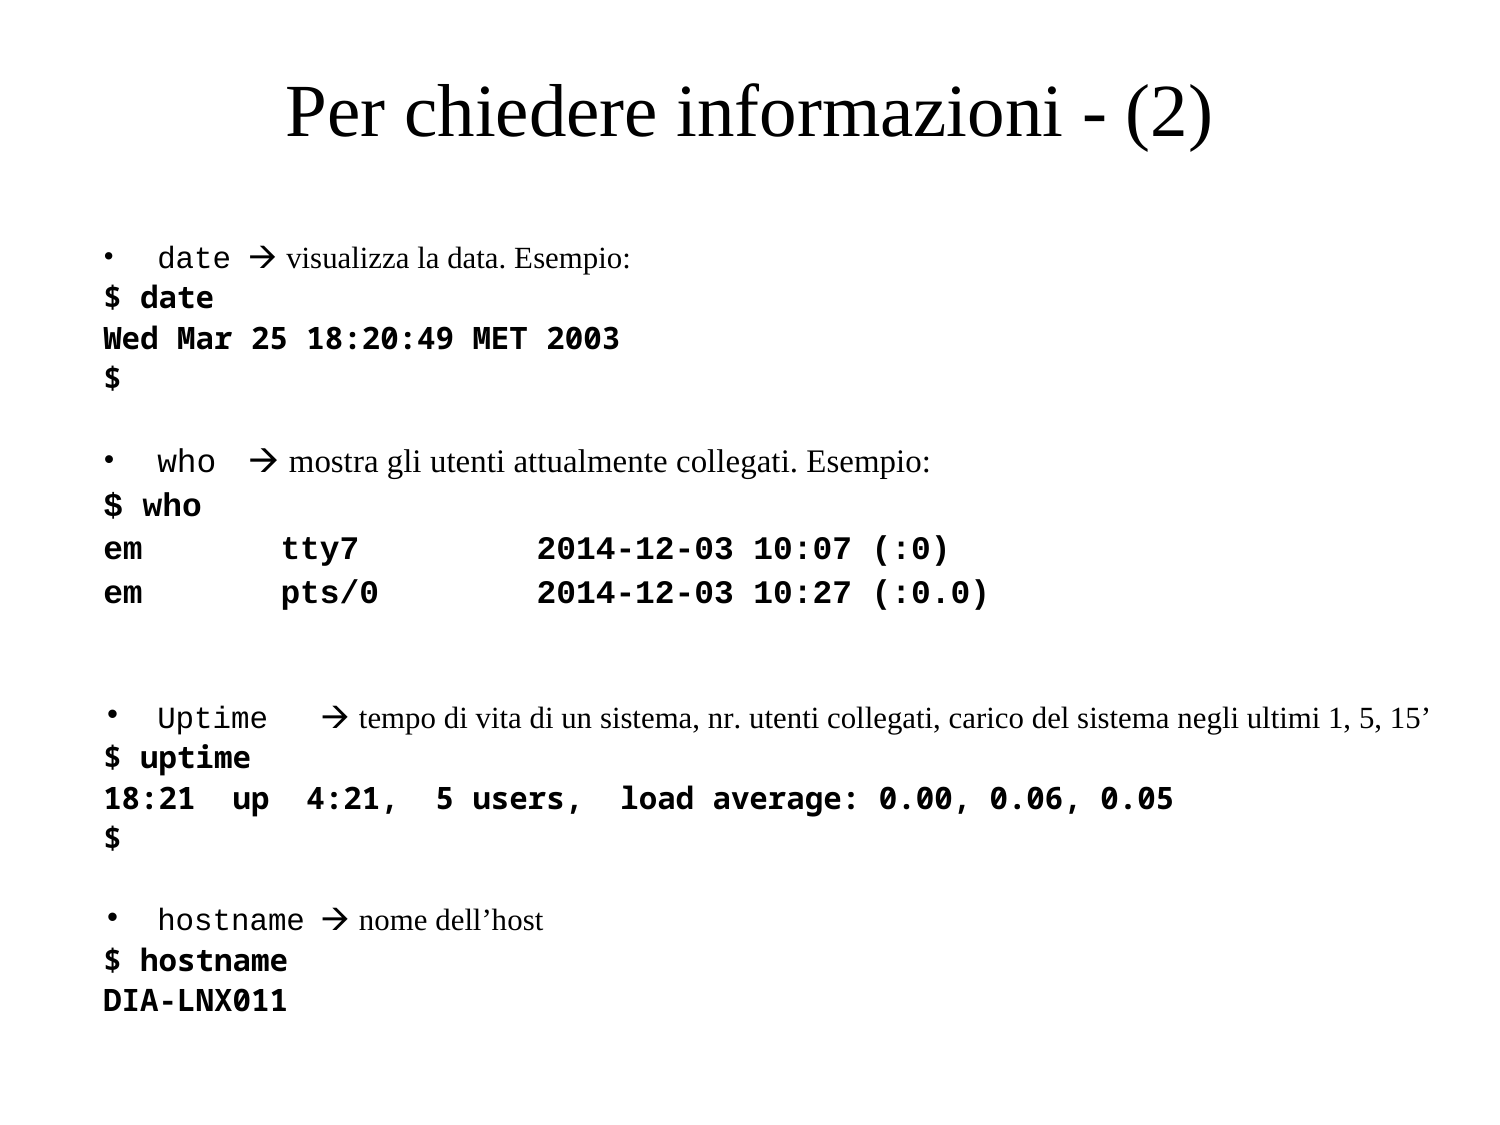

# Per chiedere informazioni - (2)
date	 visualizza la data. Esempio:
$ date
Wed Mar 25 18:20:49 MET 2003
$
who 	 mostra gli utenti attualmente collegati. Esempio:
$ who
em tty7 2014-12-03 10:07 (:0)
em pts/0 2014-12-03 10:27 (:0.0)
Uptime	 tempo di vita di un sistema, nr. utenti collegati, carico del sistema negli ultimi 1, 5, 15’
$ uptime
18:21 up 4:21, 5 users, load average: 0.00, 0.06, 0.05
$
hostname	 nome dell’host
$ hostname
DIA-LNX011